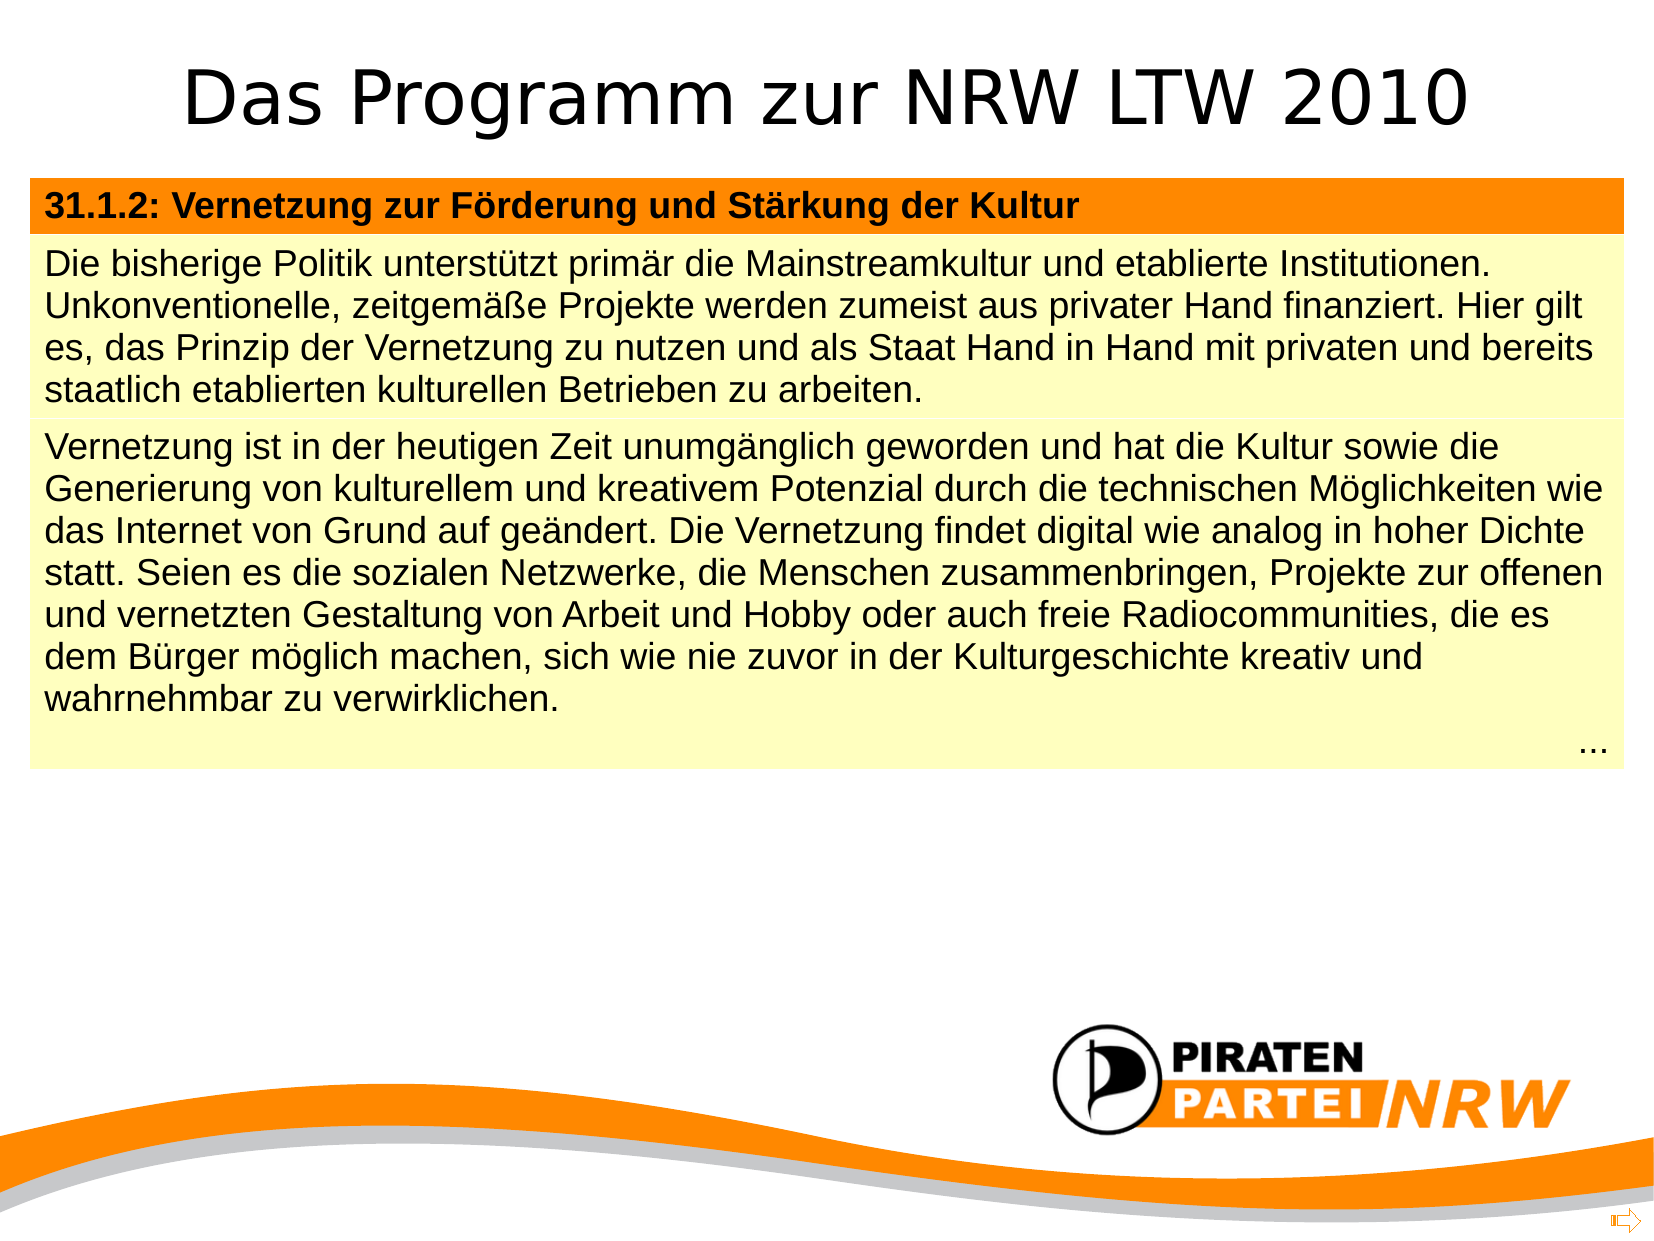

# Das Programm zur NRW LTW 2010
| 31.1.2: Vernetzung zur Förderung und Stärkung der Kultur |
| --- |
| Die bisherige Politik unterstützt primär die Mainstreamkultur und etablierte Institutionen. Unkonventionelle, zeitgemäße Projekte werden zumeist aus privater Hand finanziert. Hier gilt es, das Prinzip der Vernetzung zu nutzen und als Staat Hand in Hand mit privaten und bereits staatlich etablierten kulturellen Betrieben zu arbeiten. |
| Vernetzung ist in der heutigen Zeit unumgänglich geworden und hat die Kultur sowie die Generierung von kulturellem und kreativem Potenzial durch die technischen Möglichkeiten wie das Internet von Grund auf geändert. Die Vernetzung findet digital wie analog in hoher Dichte statt. Seien es die sozialen Netzwerke, die Menschen zusammenbringen, Projekte zur offenen und vernetzten Gestaltung von Arbeit und Hobby oder auch freie Radiocommunities, die es dem Bürger möglich machen, sich wie nie zuvor in der Kulturgeschichte kreativ und wahrnehmbar zu verwirklichen. ... |